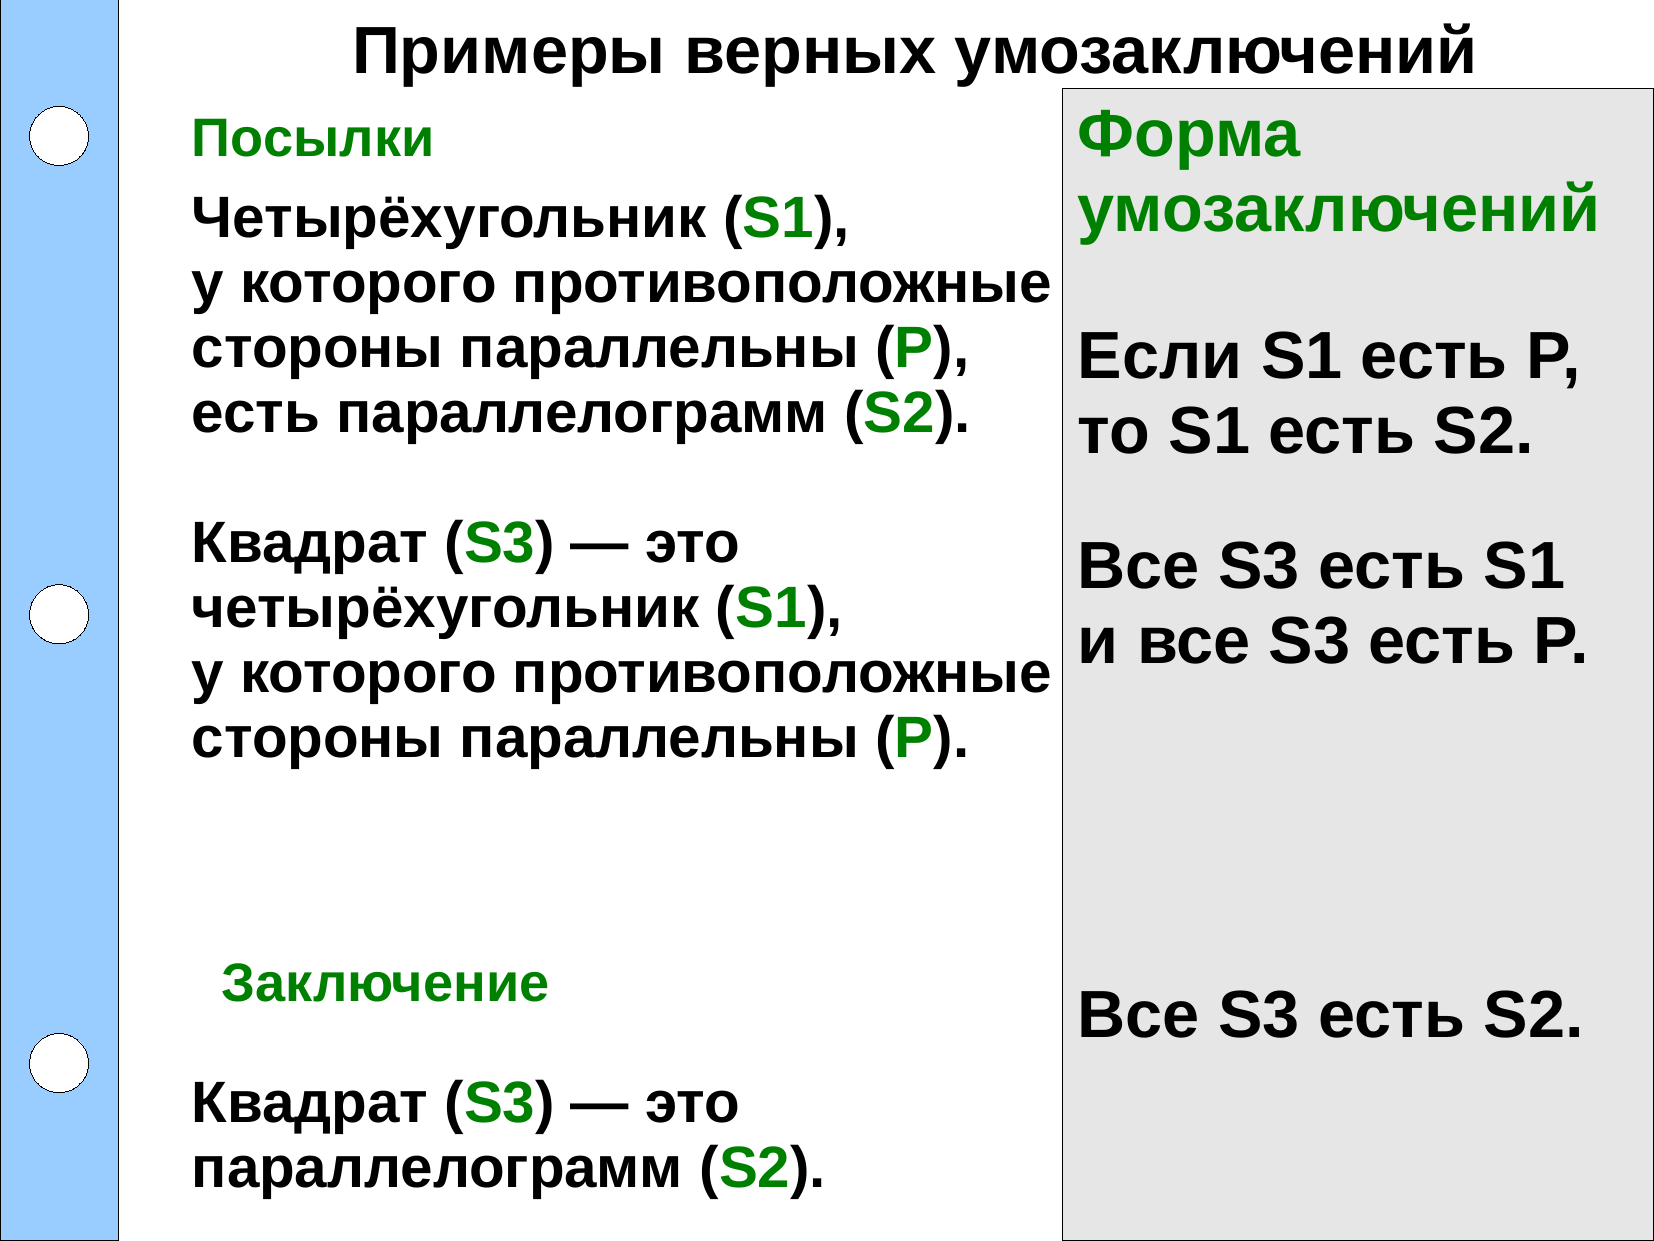

Примеры верных умозаключений
Форма умозаключений
Посылки
Четырёхугольник (S1),
у которого противоположные
стороны параллельны (P),
есть параллелограмм (S2).
Квадрат (S3) — это
четырёхугольник (S1),
у которого противоположные
стороны параллельны (P).
Если S1 есть P, то S1 есть S2.
Все S3 есть S1 и все S3 есть P.
Все S3 есть S2.
Заключение
Квадрат (S3) — это параллелограмм (S2).